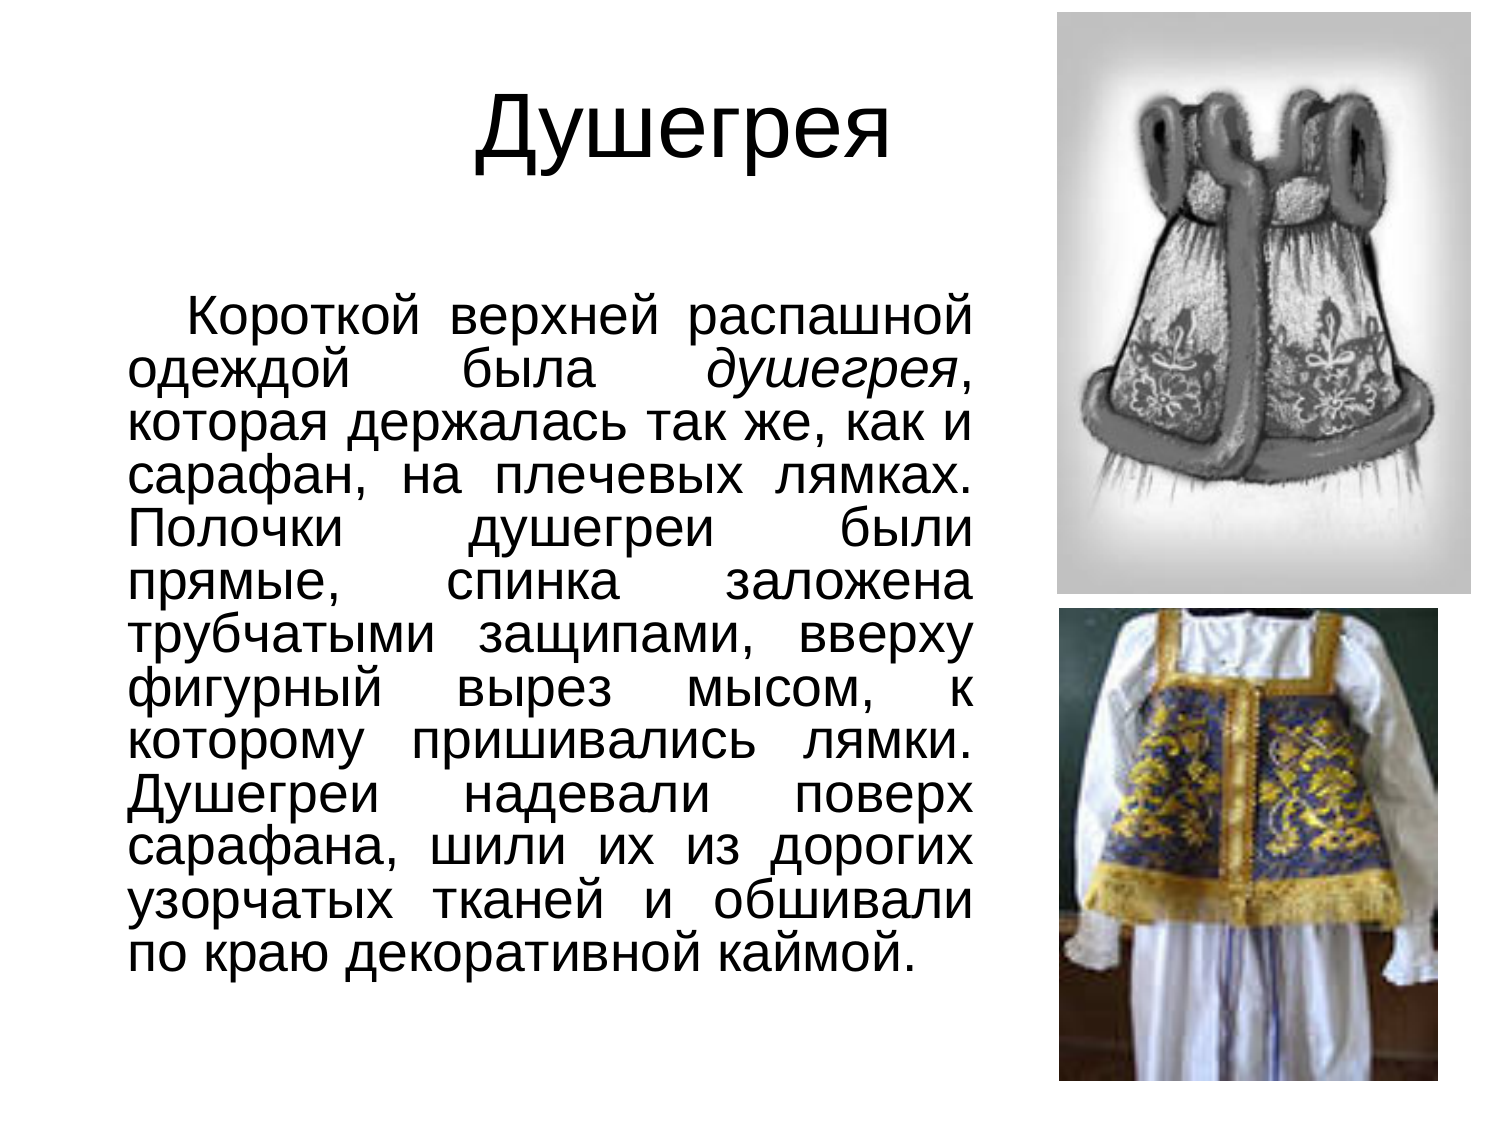

# Душегрея
 Короткой верхней распашной одеждой была душегрея, которая держалась так же, как и сарафан, на плечевых лямках. Полочки душегреи были прямые, спинка заложена трубчатыми защипами, вверху фигурный вырез мысом, к которому пришивались лямки. Душегреи надевали поверх сарафана, шили их из дорогих узорчатых тканей и обшивали по краю декоративной каймой.